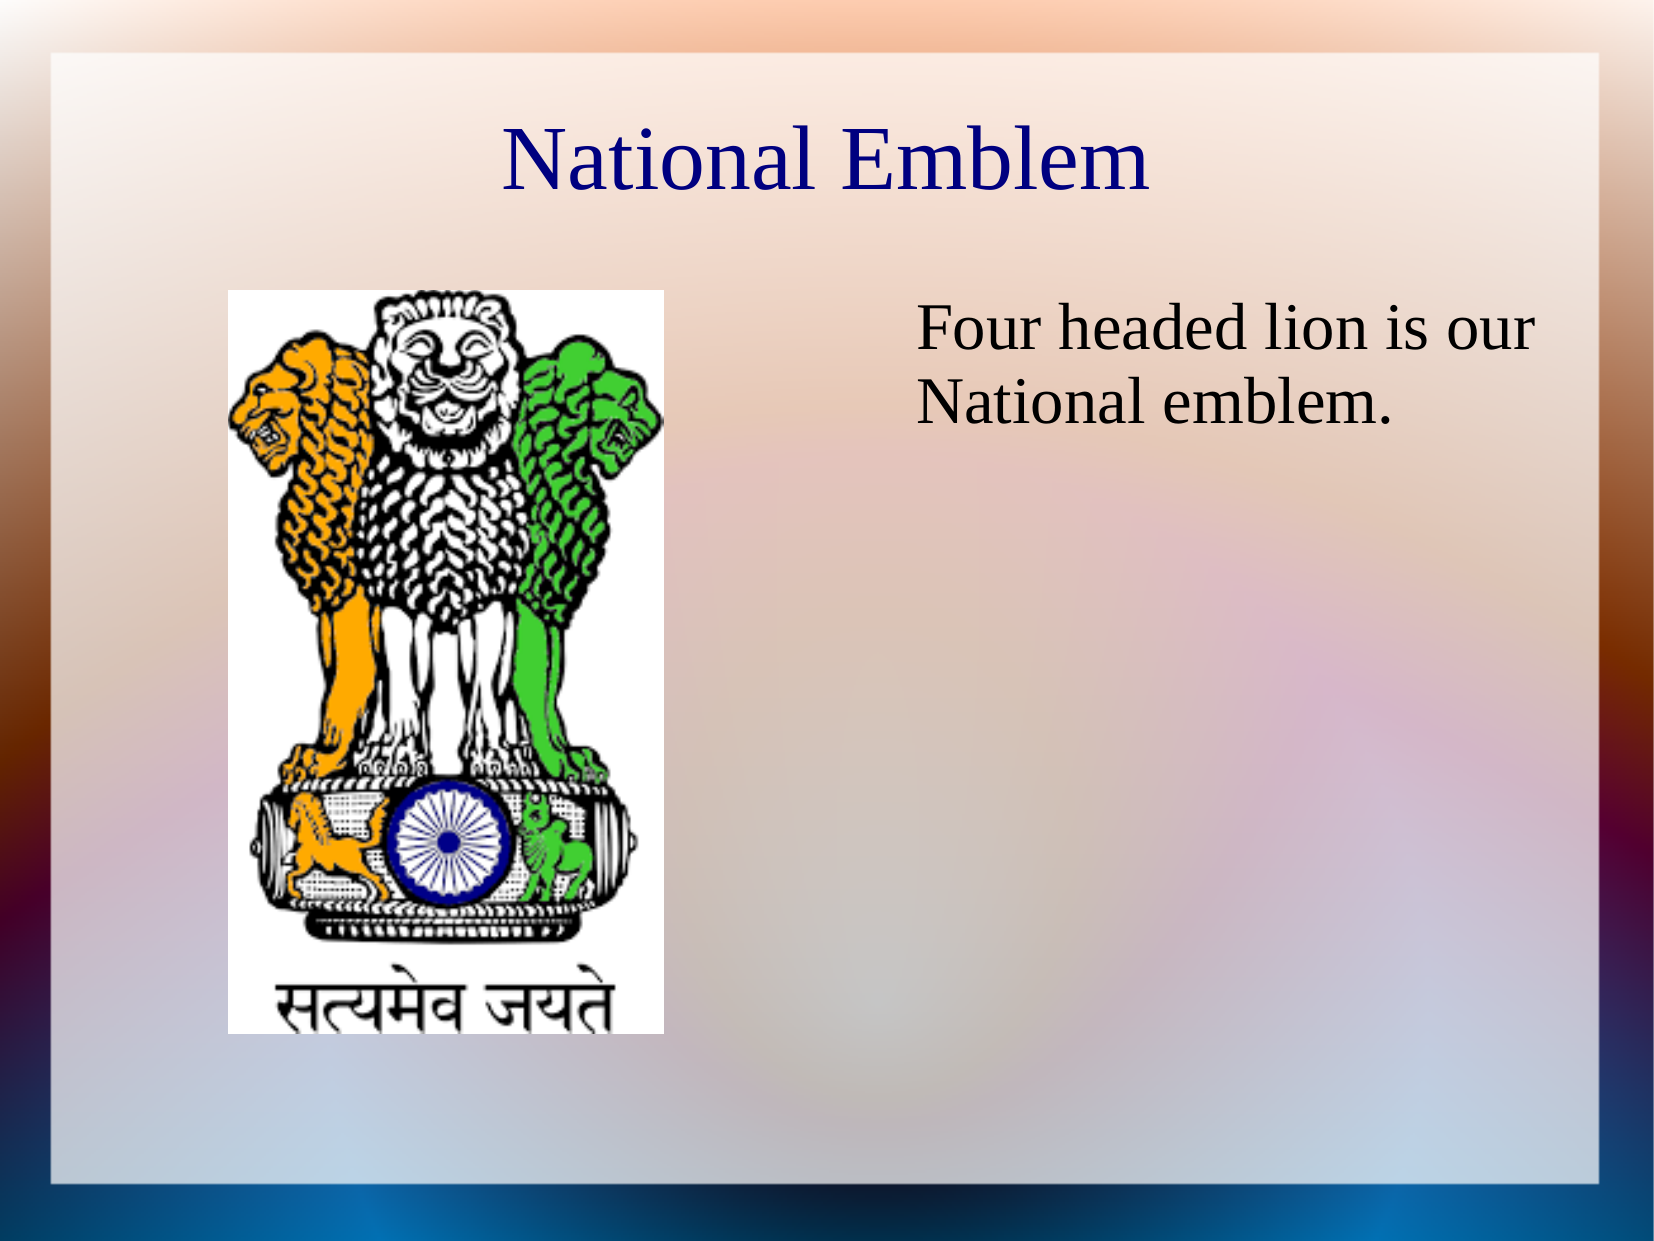

# National Emblem
Four headed lion is our National emblem.